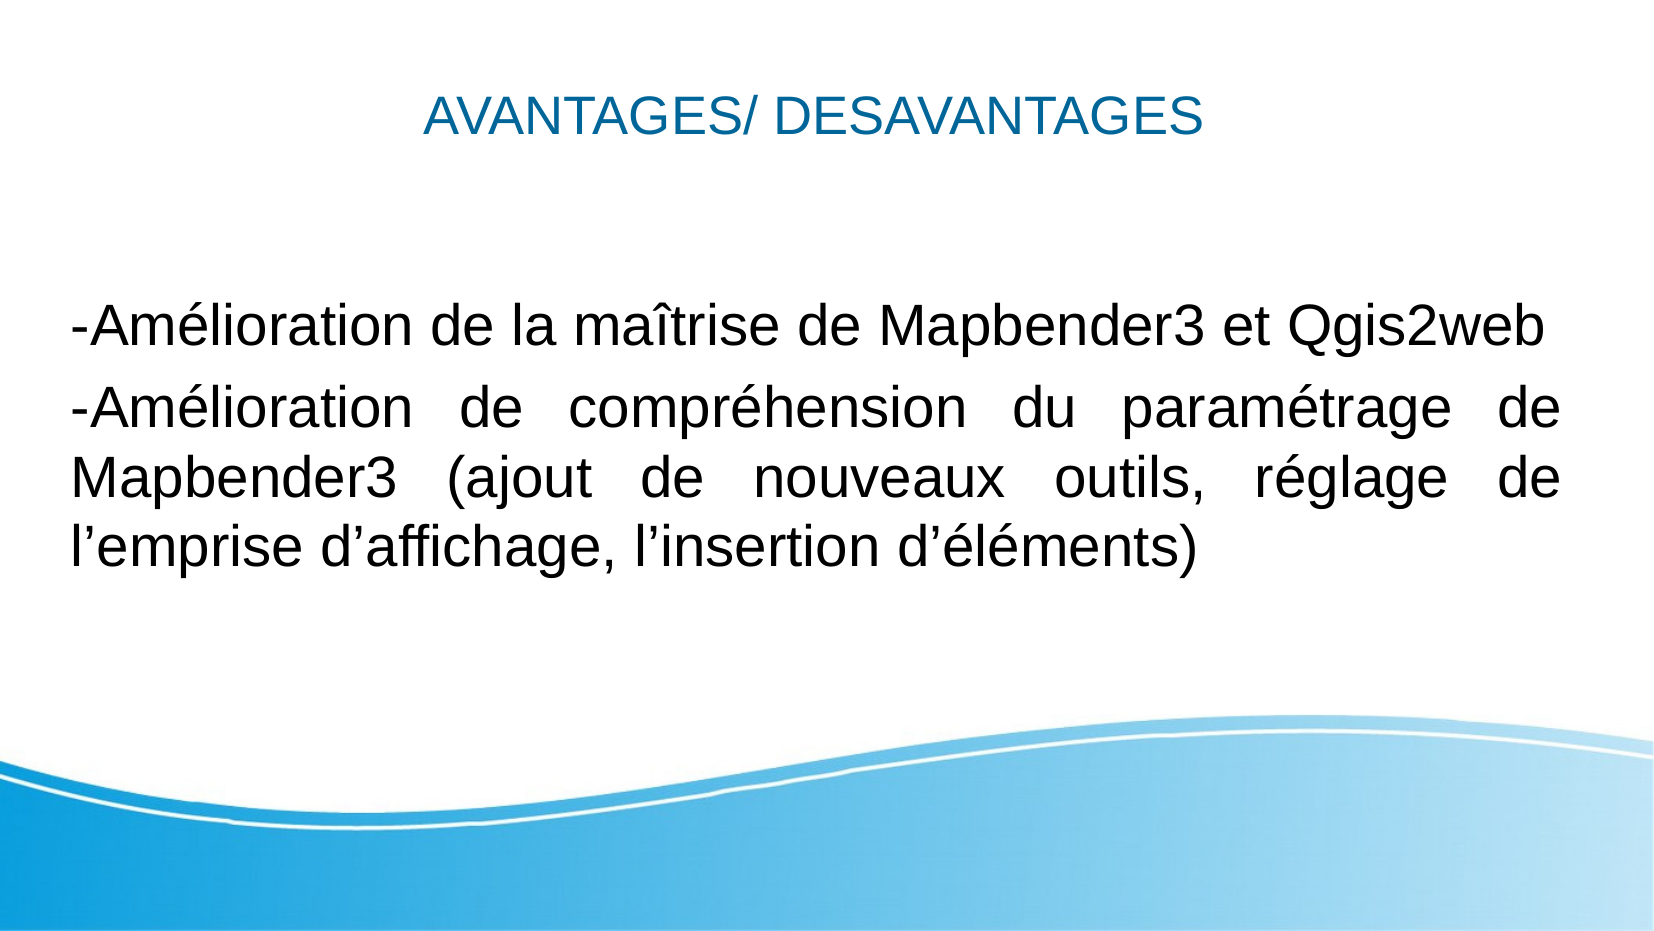

# AVANTAGES/ DESAVANTAGES
-Amélioration de la maîtrise de Mapbender3 et Qgis2web
-Amélioration de compréhension du paramétrage de Mapbender3 (ajout de nouveaux outils, réglage de l’emprise d’affichage, l’insertion d’éléments)